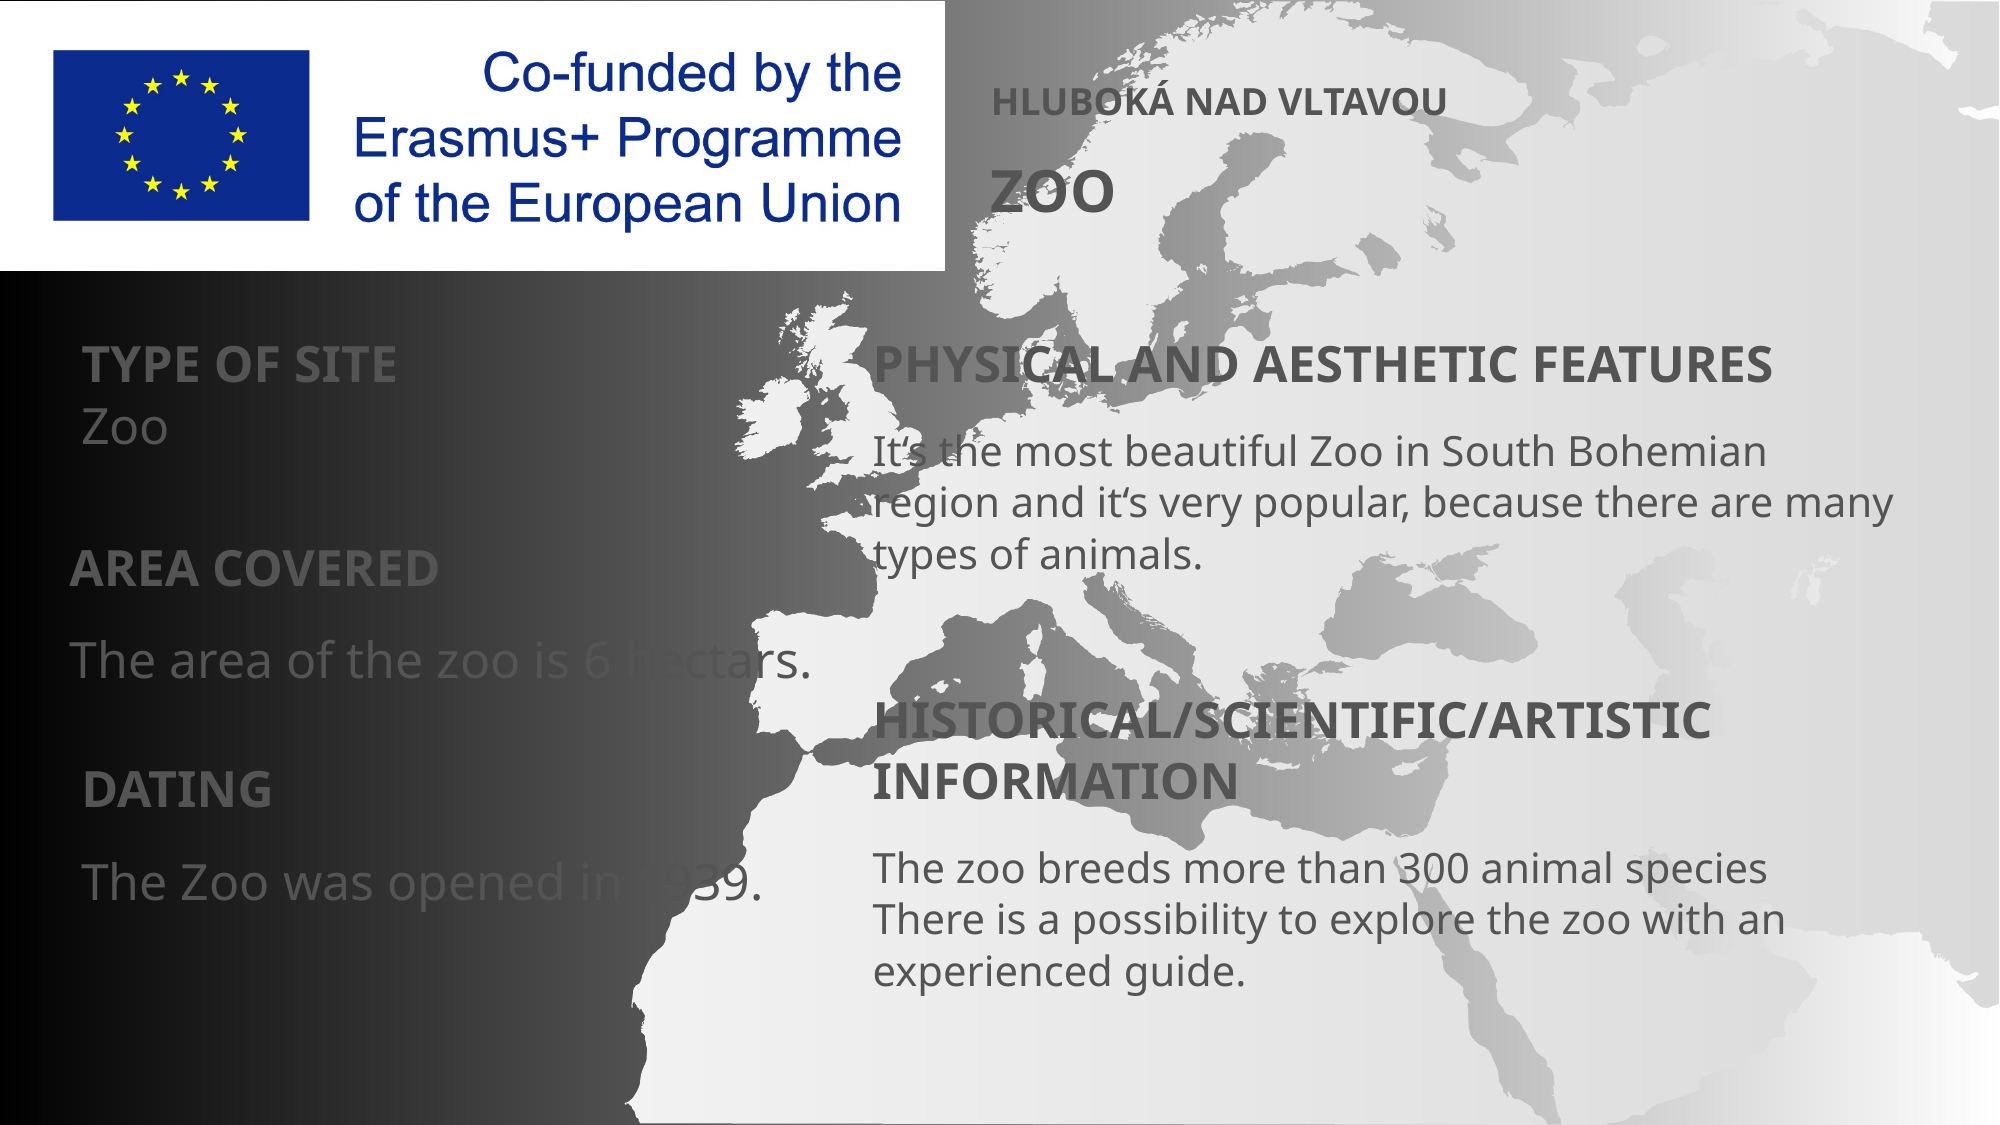

HLUBOKÁ NAD VLTAVOU
ZOO
TYPE OF SITE
Zoo
PHYSICAL AND AESTHETIC FEATURES
It‘s the most beautiful Zoo in South Bohemian region and it‘s very popular, because there are many types of animals.
AREA COVERED
The area of the zoo is 6 hectars.
HISTORICAL/SCIENTIFIC/ARTISTIC INFORMATION
The zoo breeds more than 300 animal species
There is a possibility to explore the zoo with an experienced guide.
DATING
The Zoo was opened in 1939.